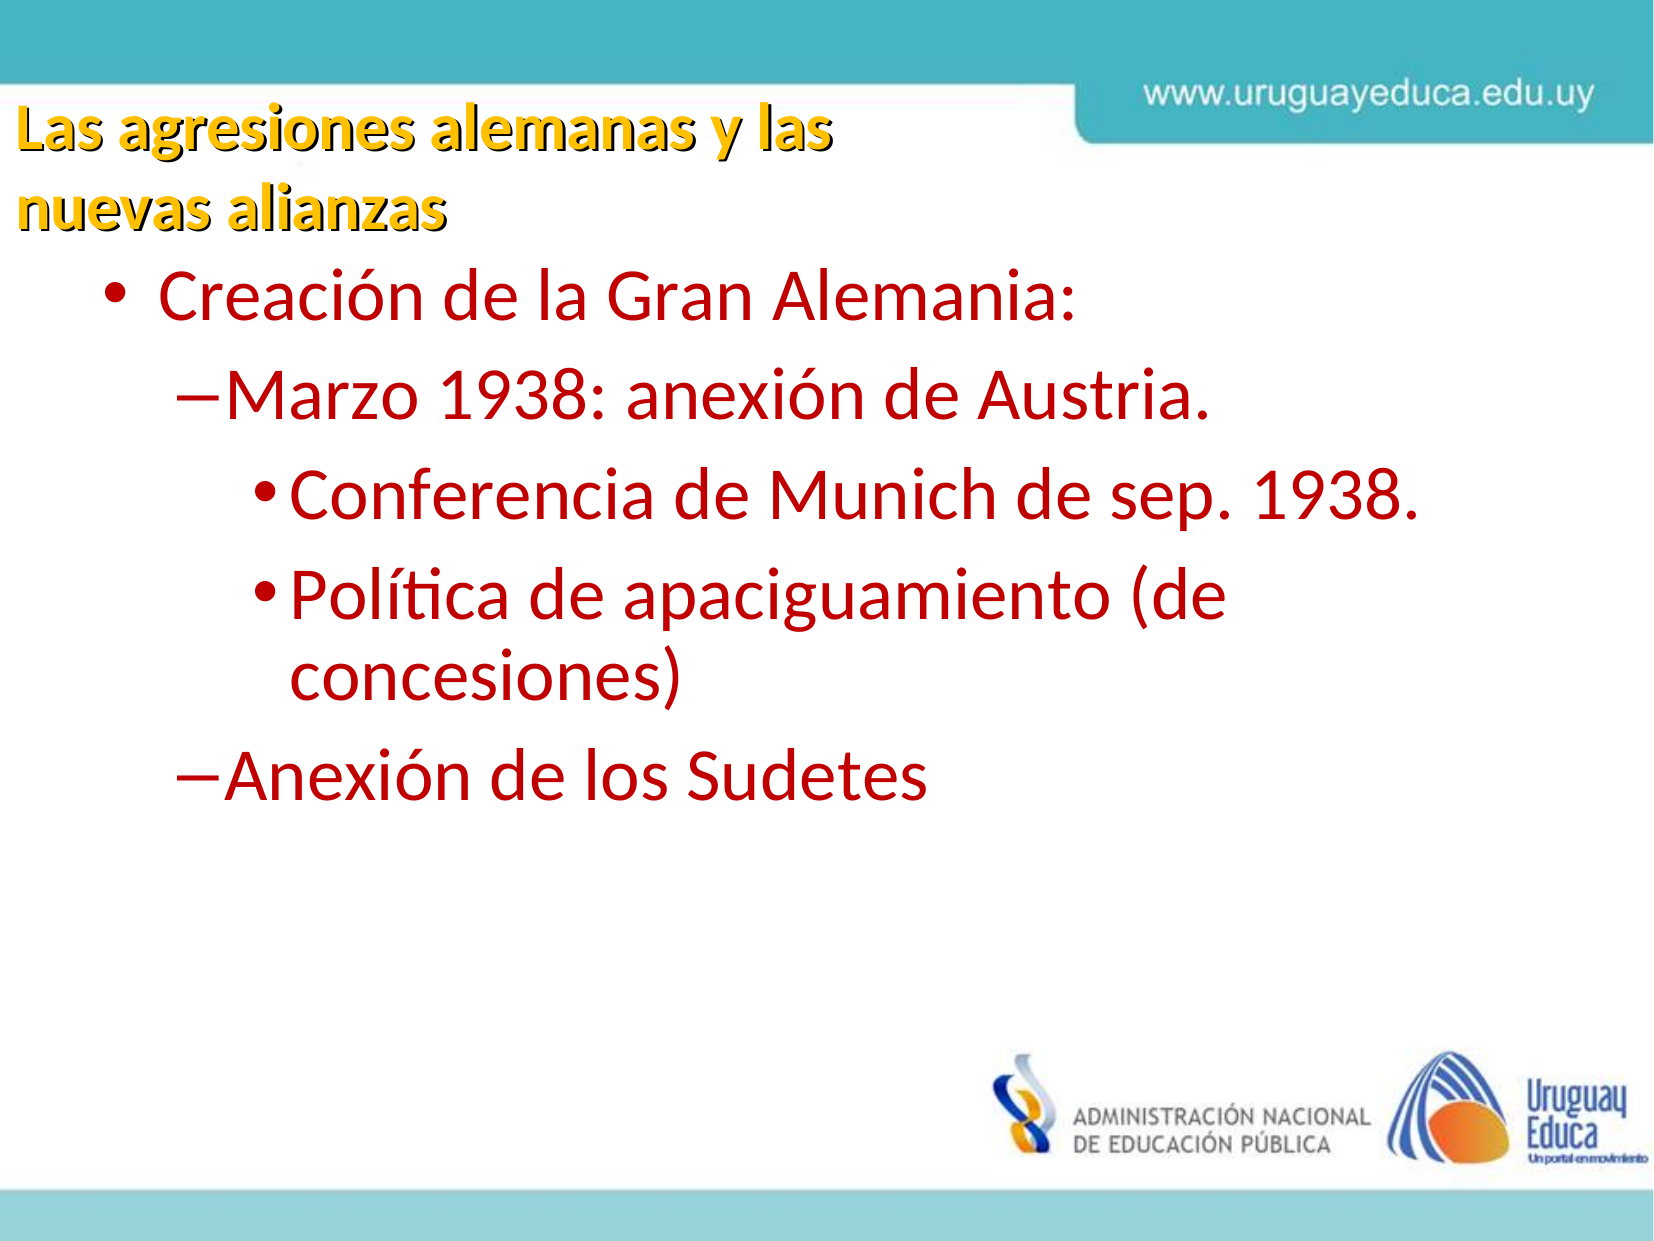

Las agresiones alemanas y las nuevas alianzas
# Creación de la Gran Alemania:
Marzo 1938: anexión de Austria.
Conferencia de Munich de sep. 1938.
Política de apaciguamiento (de concesiones)
Anexión de los Sudetes